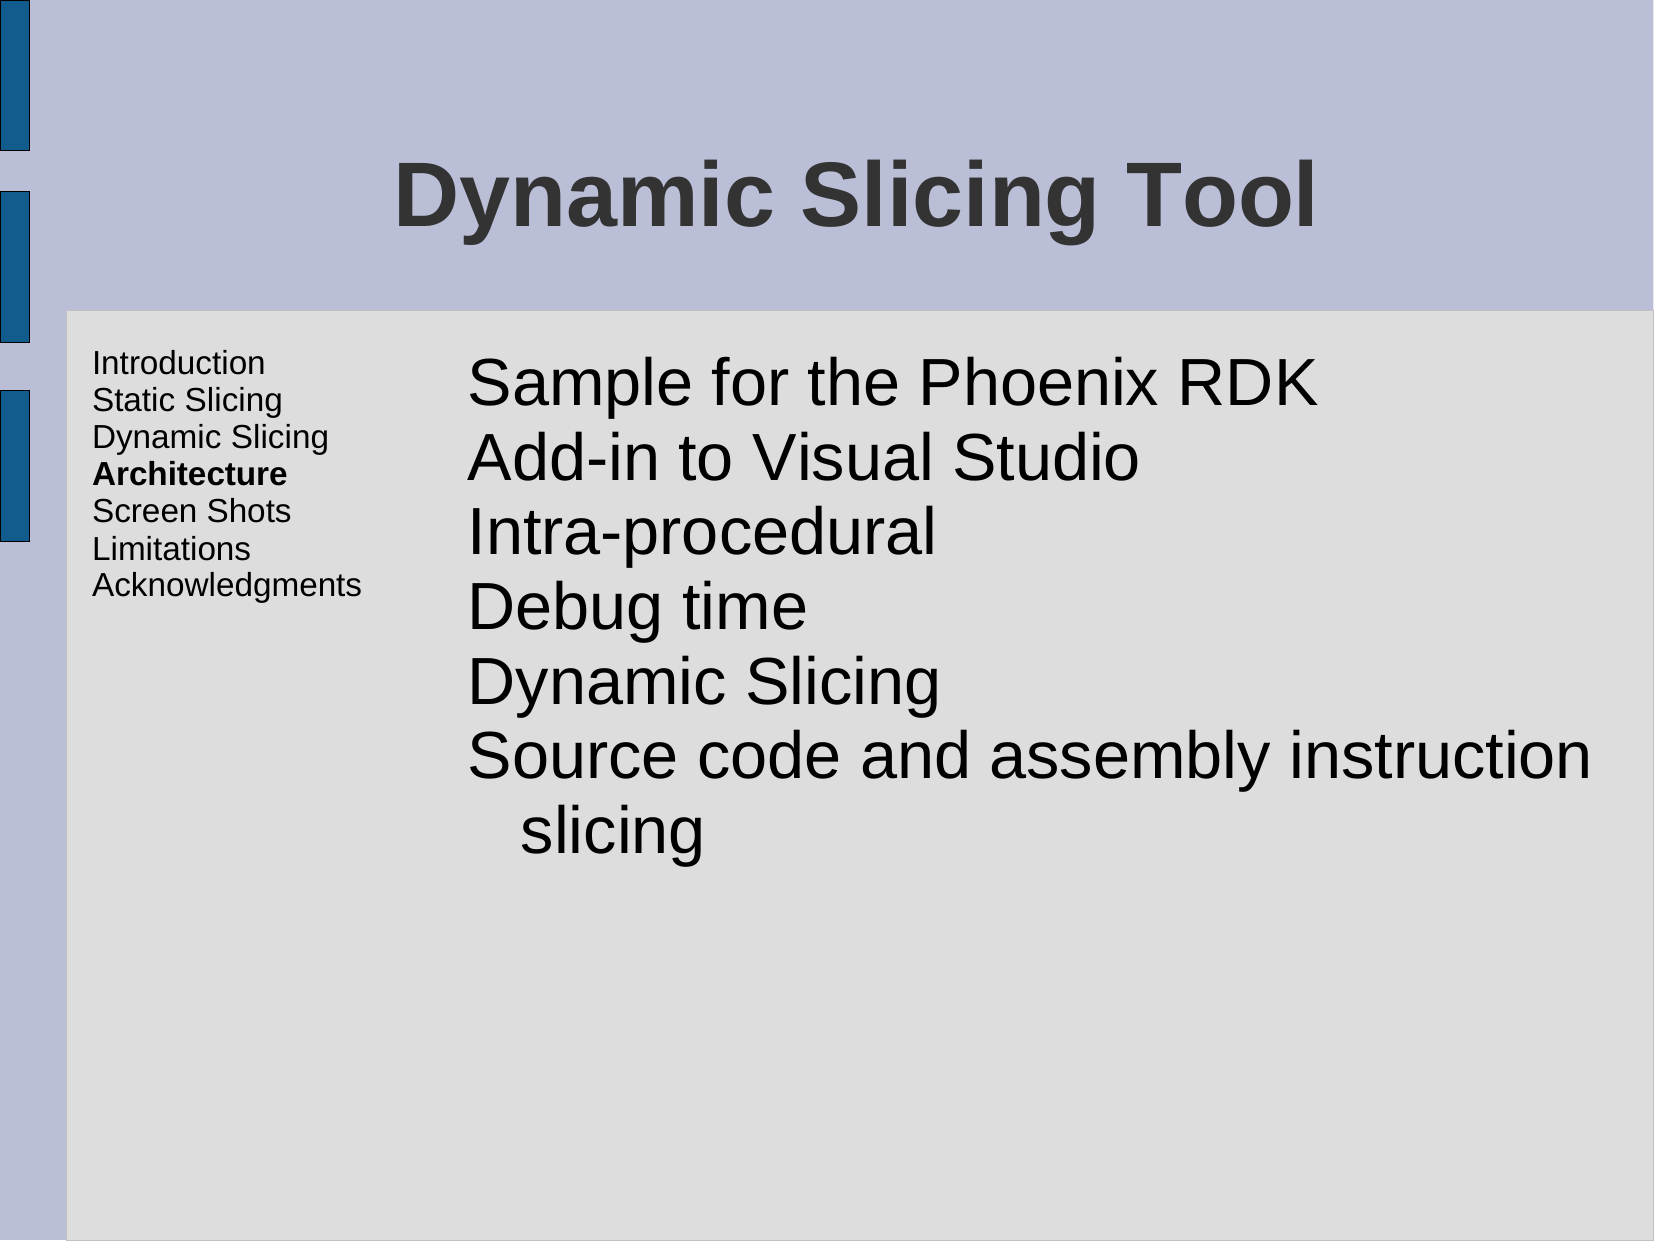

# Dynamic Slicing Tool
Introduction
Static Slicing
Dynamic Slicing
Architecture
Screen Shots
Limitations
Acknowledgments
Sample for the Phoenix RDK
Add-in to Visual Studio
Intra-procedural
Debug time
Dynamic Slicing
Source code and assembly instruction slicing